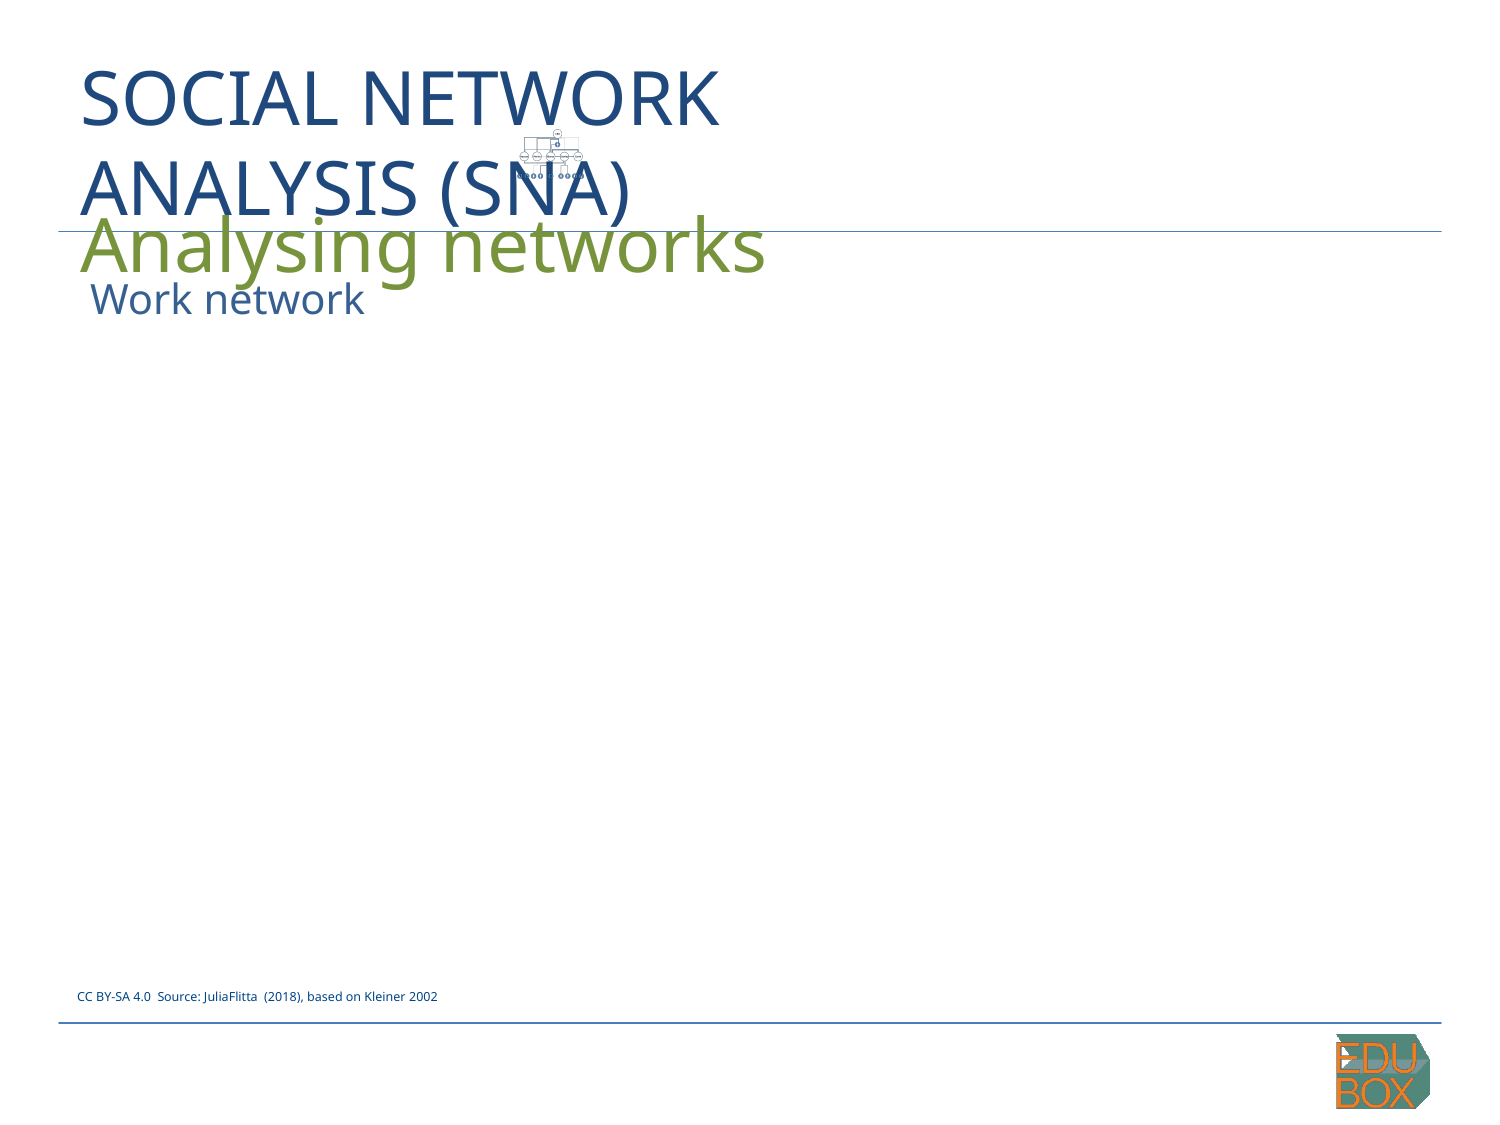

# SOCIAL NETWORK ANALYSIS (SNA)
Analysing networks
Work network
CC BY-SA 4.0 Source: JuliaFlitta (2018), based on Kleiner 2002